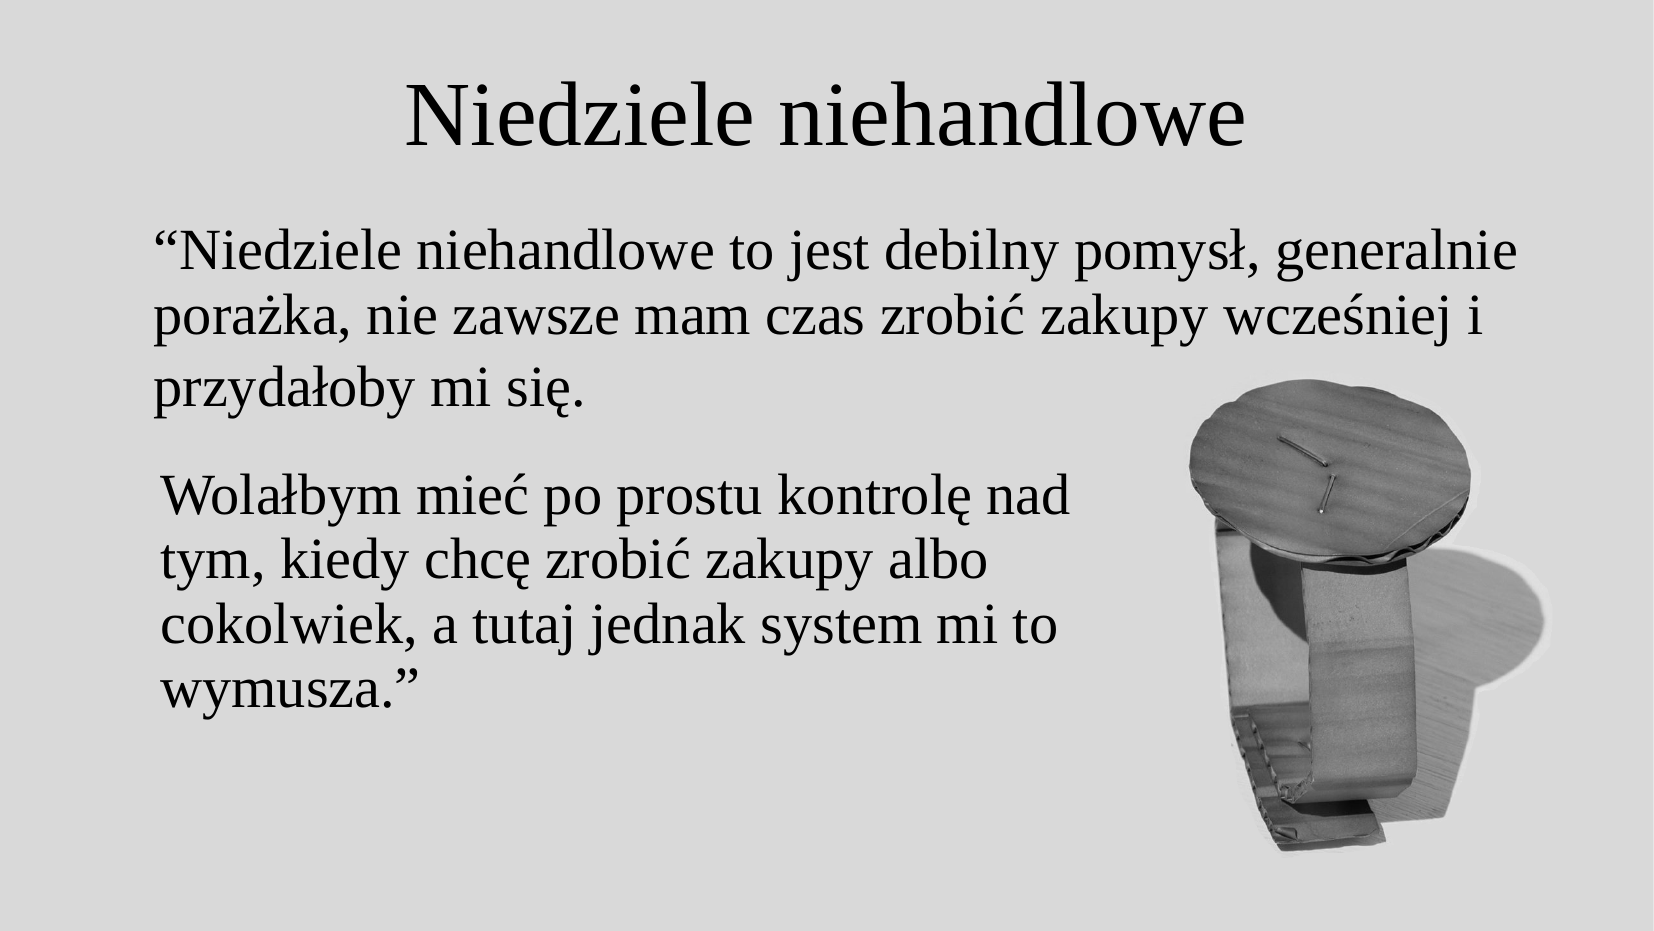

# Niedziele niehandlowe
“Niedziele niehandlowe to jest debilny pomysł, generalnie porażka, nie zawsze mam czas zrobić zakupy wcześniej i przydałoby mi się.
Wolałbym mieć po prostu kontrolę nad tym, kiedy chcę zrobić zakupy albo cokolwiek, a tutaj jednak system mi to wymusza.”